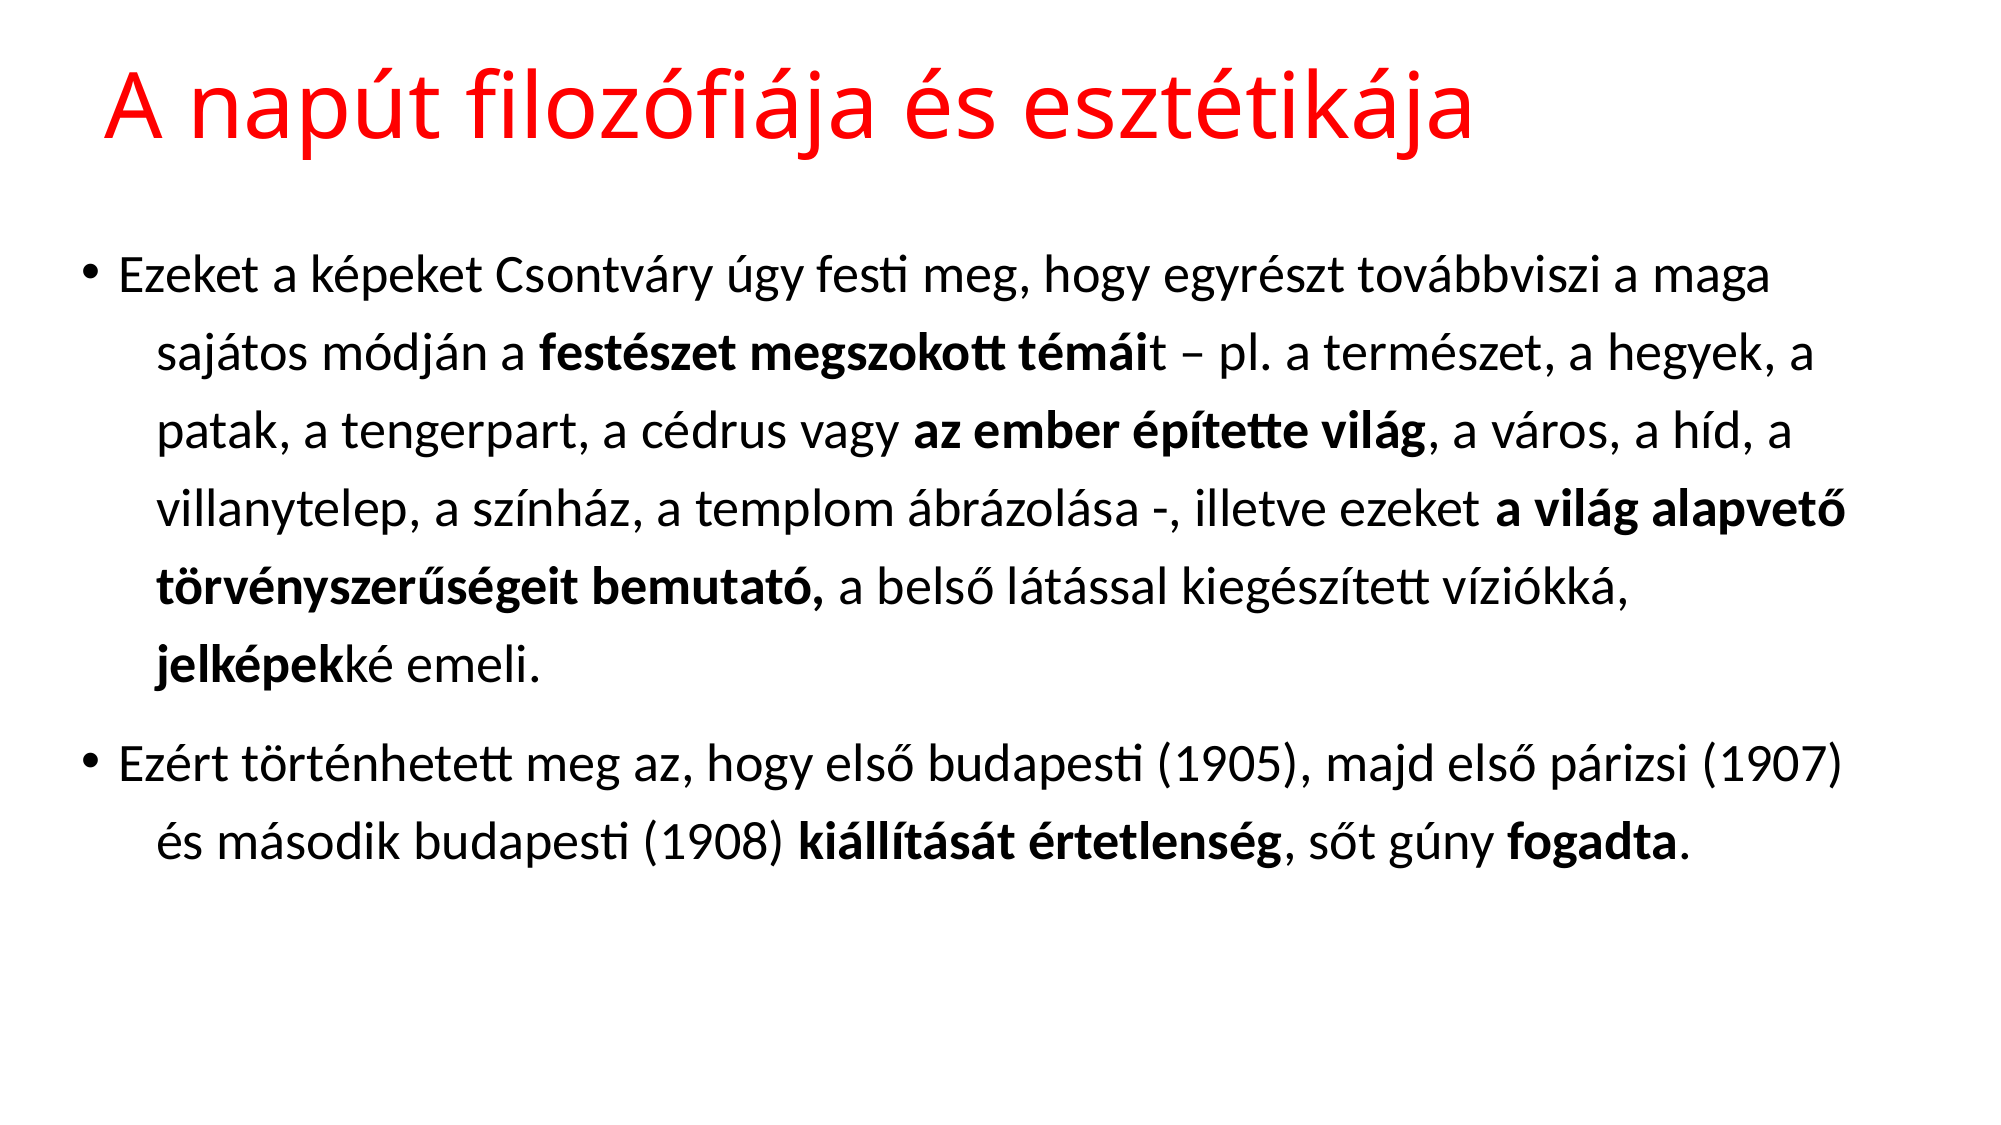

# A napút filozófiája és esztétikája
Ezeket a képeket Csontváry úgy festi meg, hogy egyrészt továbbviszi a maga sajátos módján a festészet megszokott témáit – pl. a természet, a hegyek, a patak, a tengerpart, a cédrus vagy az ember építette világ, a város, a híd, a villanytelep, a színház, a templom ábrázolása -, illetve ezeket a világ alapvető törvényszerűségeit bemutató, a belső látással kiegészített víziókká, jelképekké emeli.
Ezért történhetett meg az, hogy első budapesti (1905), majd első párizsi (1907) és második budapesti (1908) kiállítását értetlenség, sőt gúny fogadta.